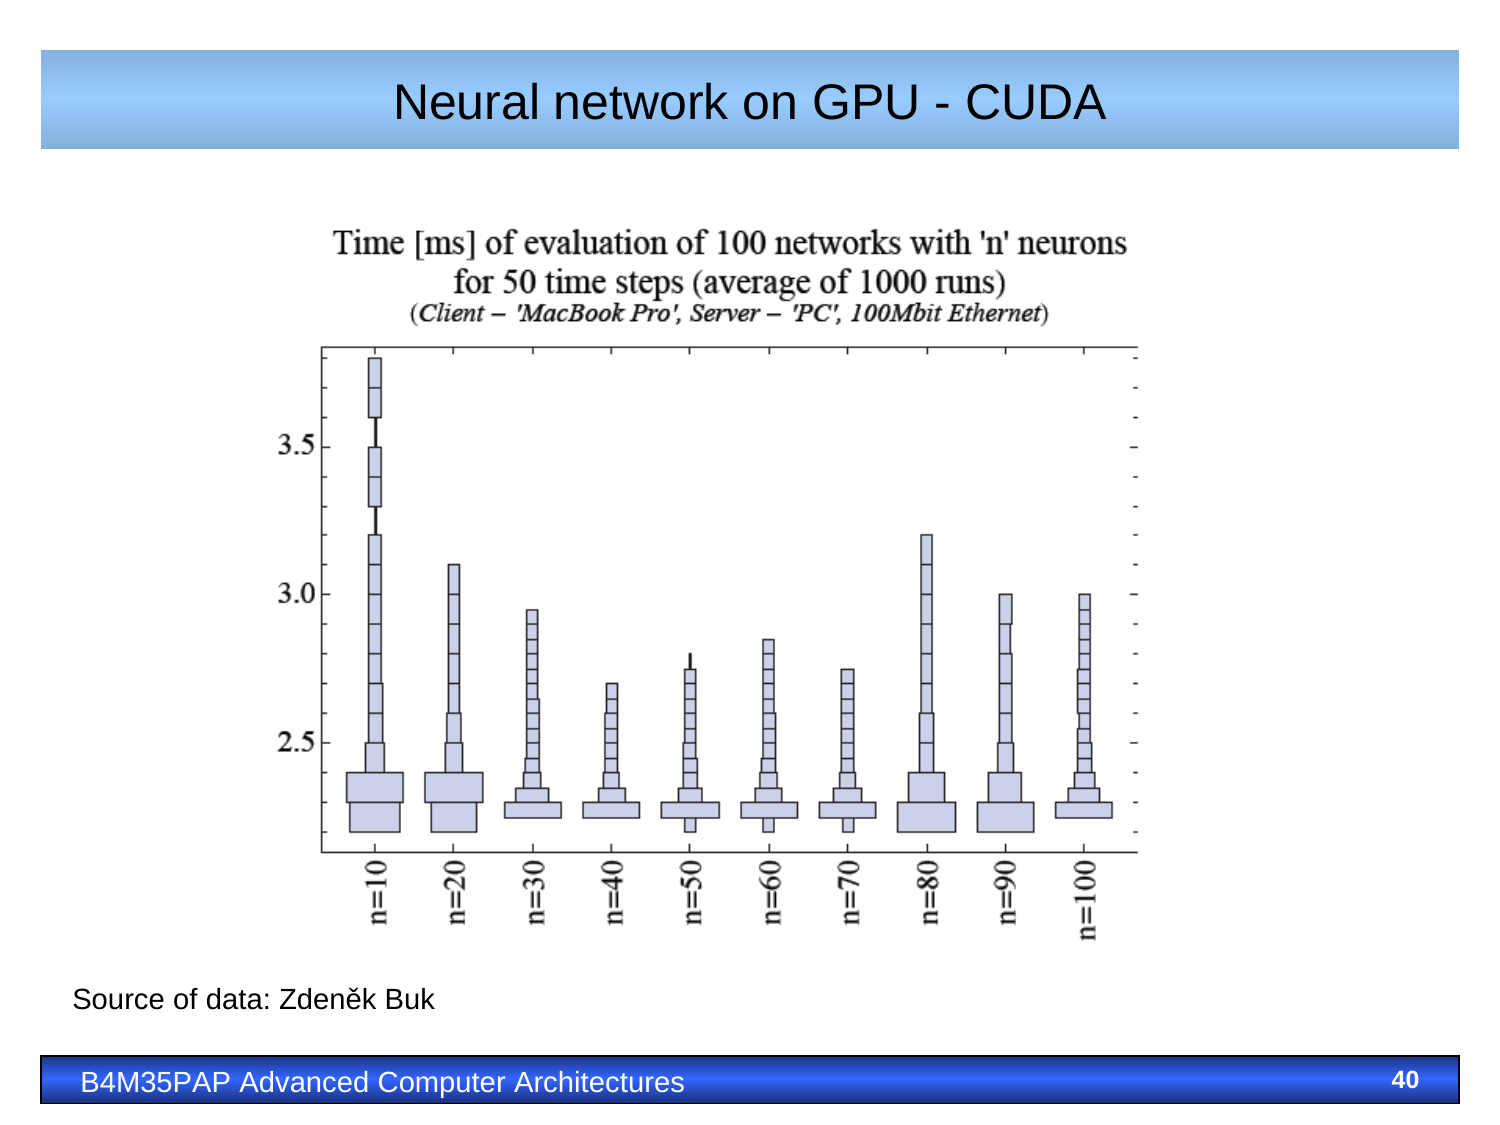

# Neural network on GPU - CUDA
Source of data: Zdeněk Buk